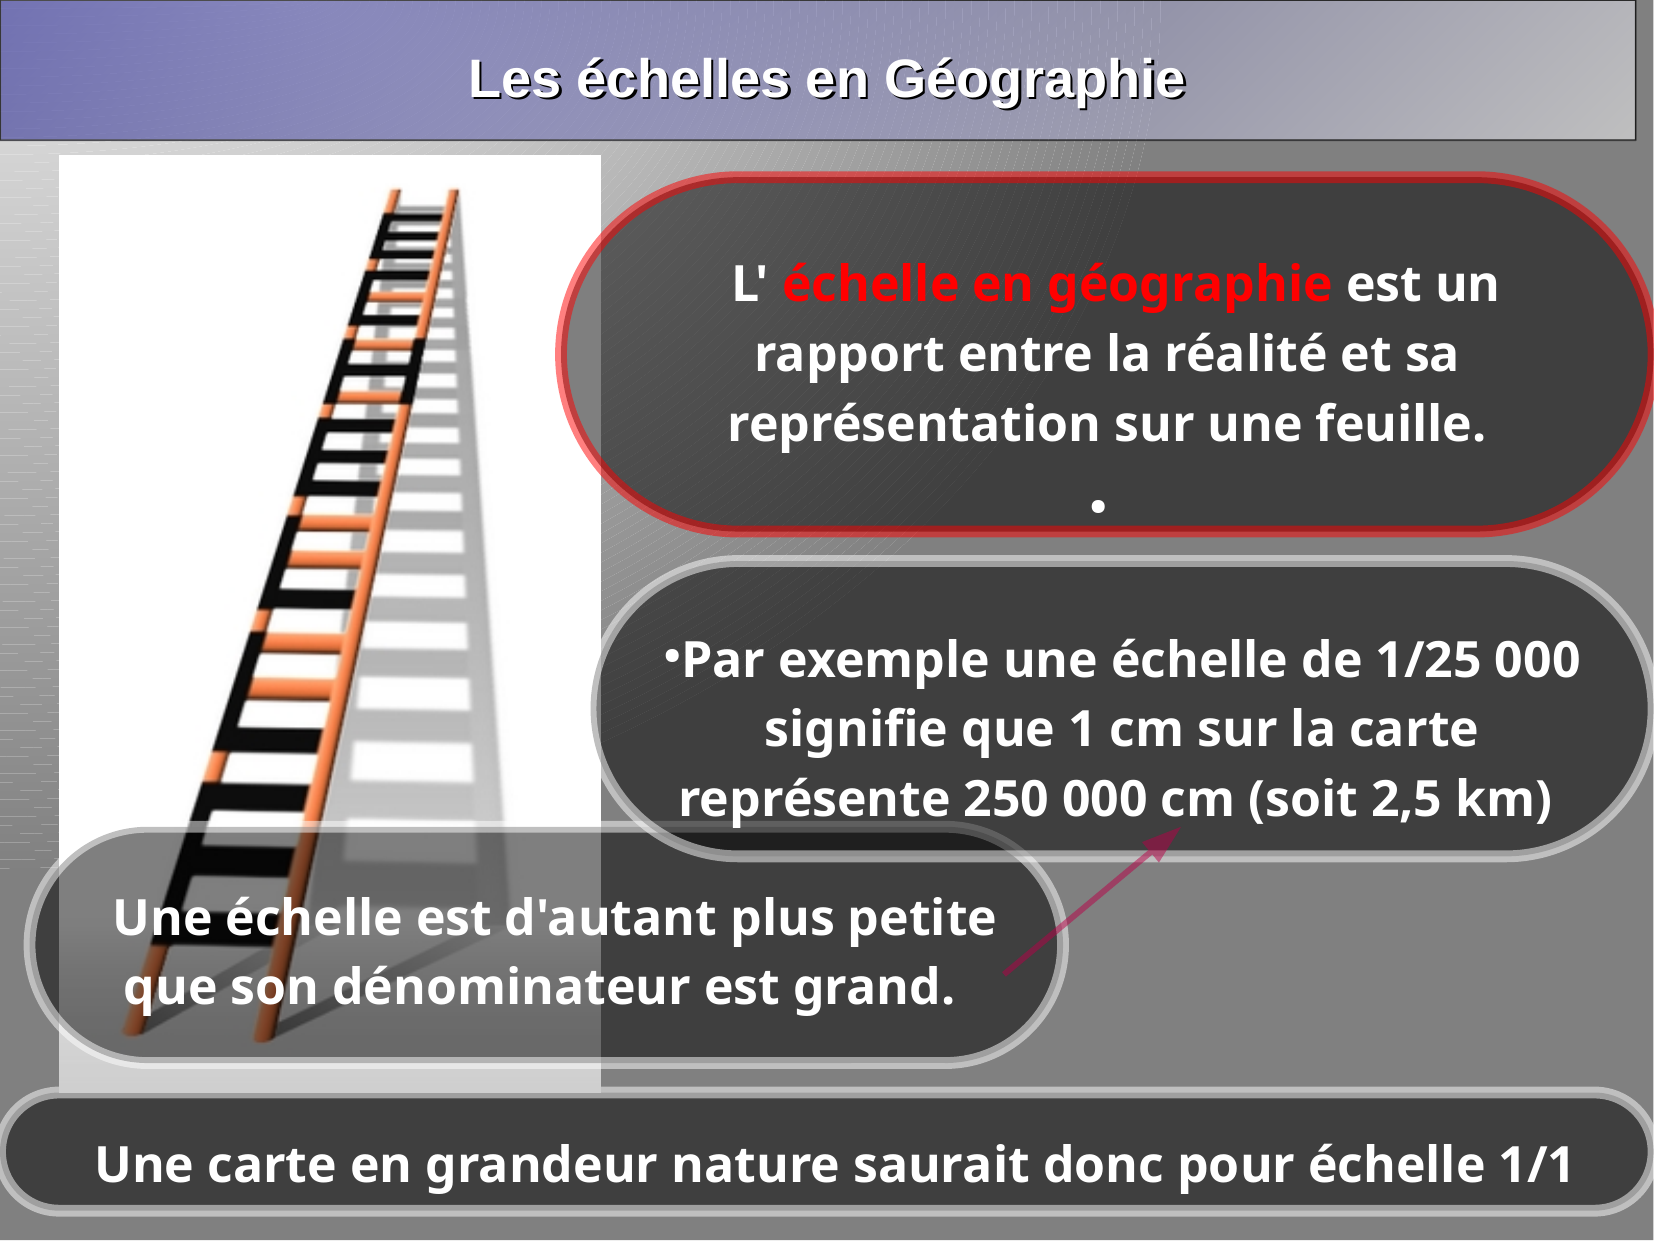

Les échelles en Géographie
L' échelle en géographie est un rapport entre la réalité et sa représentation sur une feuille.
Par exemple une échelle de 1/25 000 signifie que 1 cm sur la carte représente 250 000 cm (soit 2,5 km)
Une échelle est d'autant plus petite que son dénominateur est grand.
Une carte en grandeur nature saurait donc pour échelle 1/1